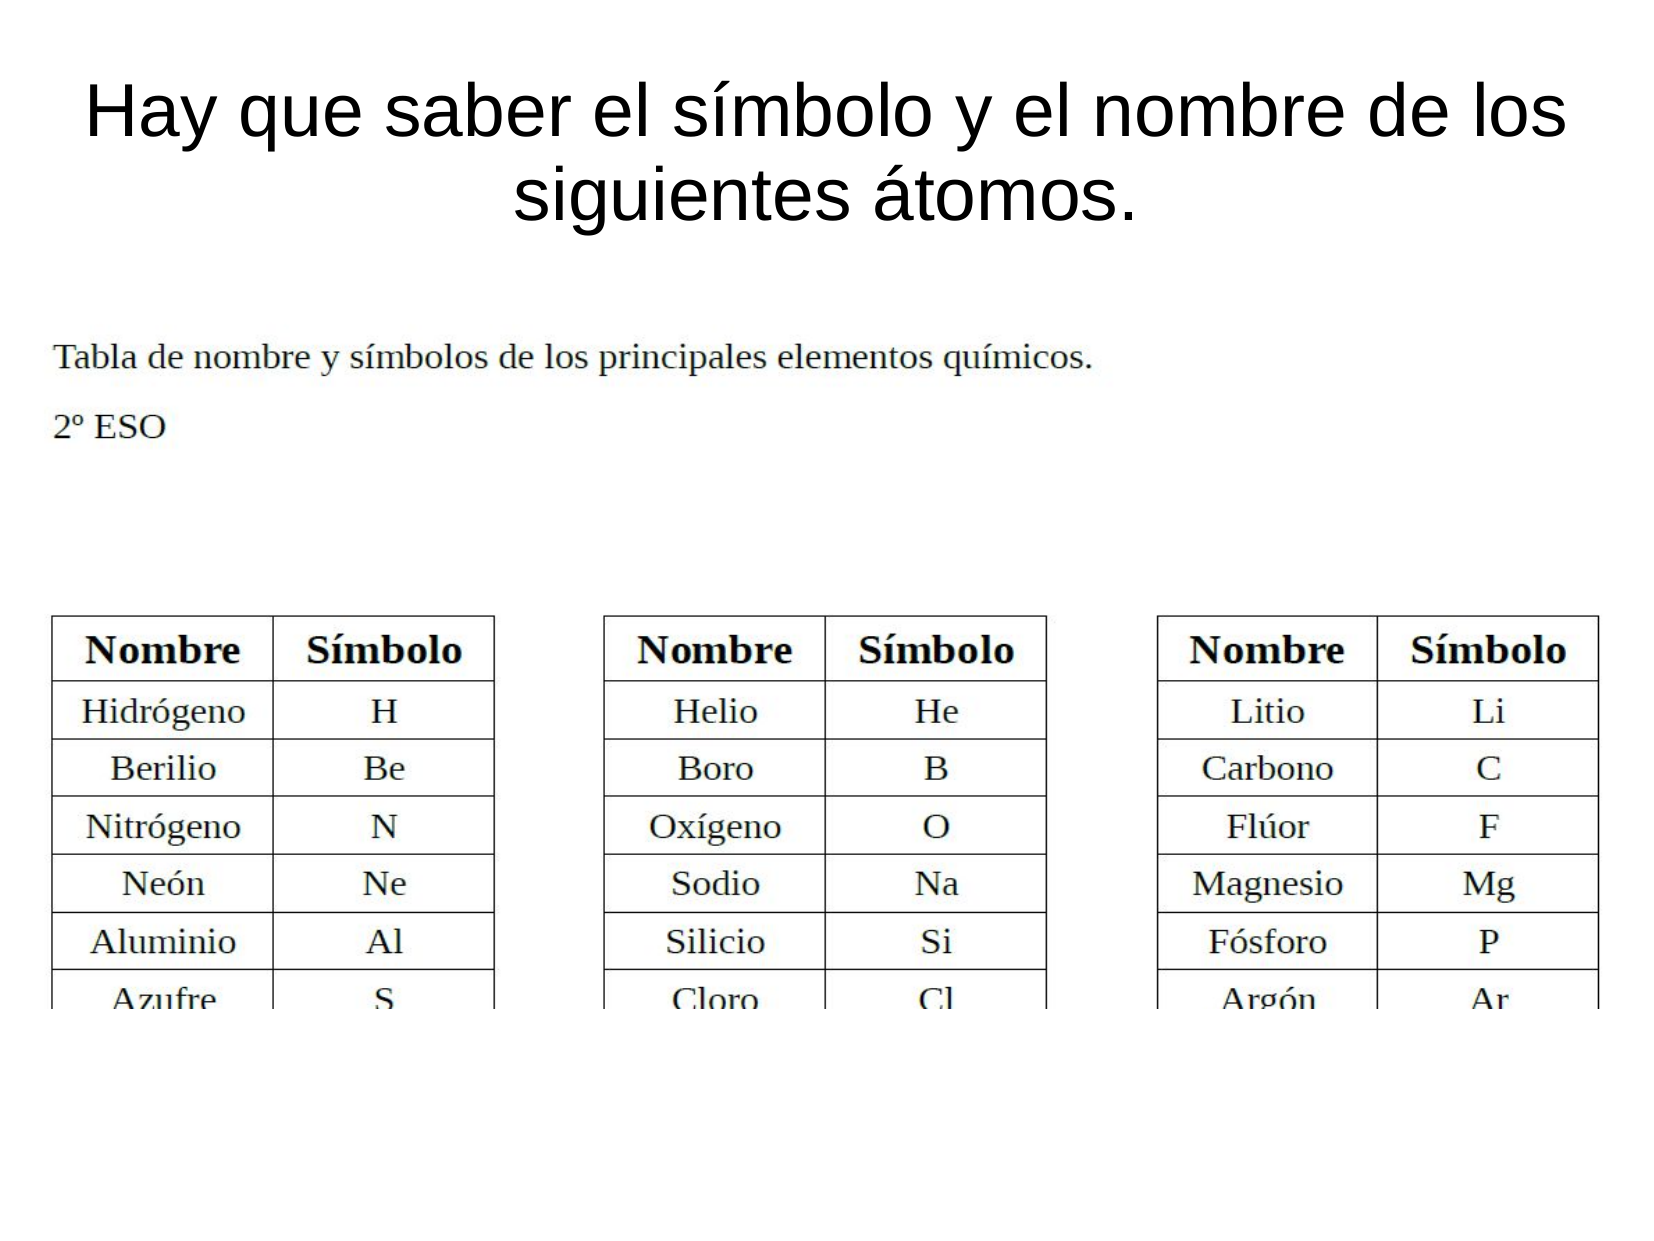

# Hay que saber el símbolo y el nombre de los siguientes átomos.